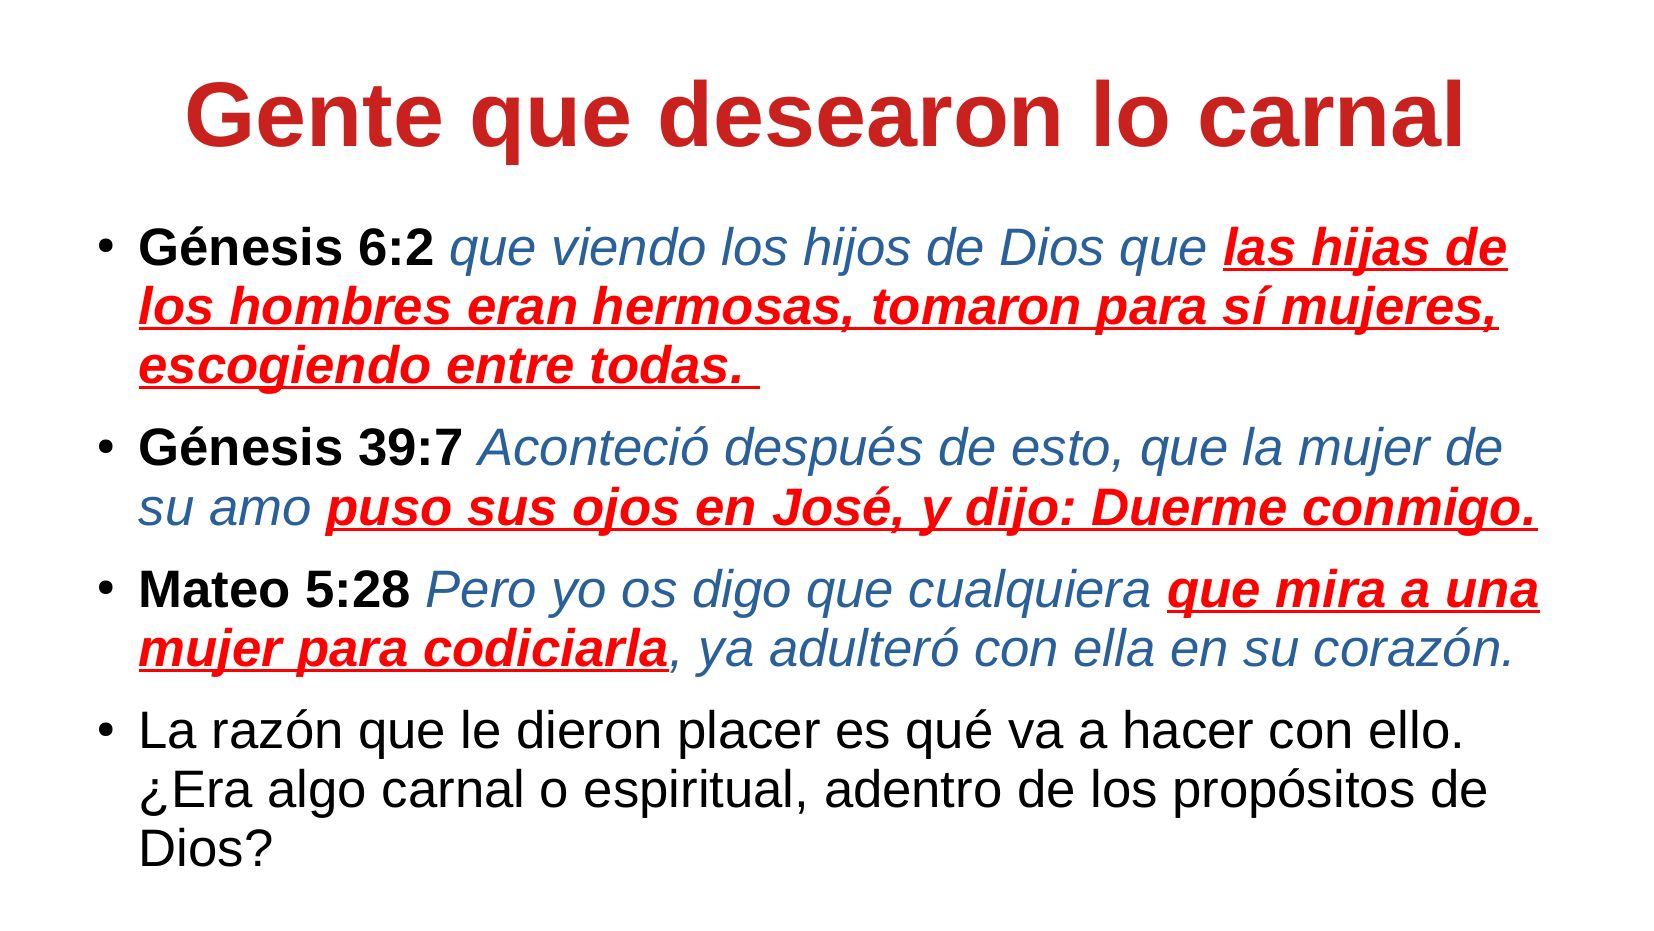

# Gente que desearon lo carnal
Génesis 6:2 que viendo los hijos de Dios que las hijas de los hombres eran hermosas, tomaron para sí mujeres, escogiendo entre todas.
Génesis 39:7 ​Aconteció después de esto, que la mujer de su amo puso sus ojos en José, y dijo: Duerme conmigo.
Mateo 5:28 Pero yo os digo que cualquiera que mira a una mujer para codiciarla, ya adulteró con ella en su corazón.
La razón que le dieron placer es qué va a hacer con ello. ¿Era algo carnal o espiritual, adentro de los propósitos de Dios?